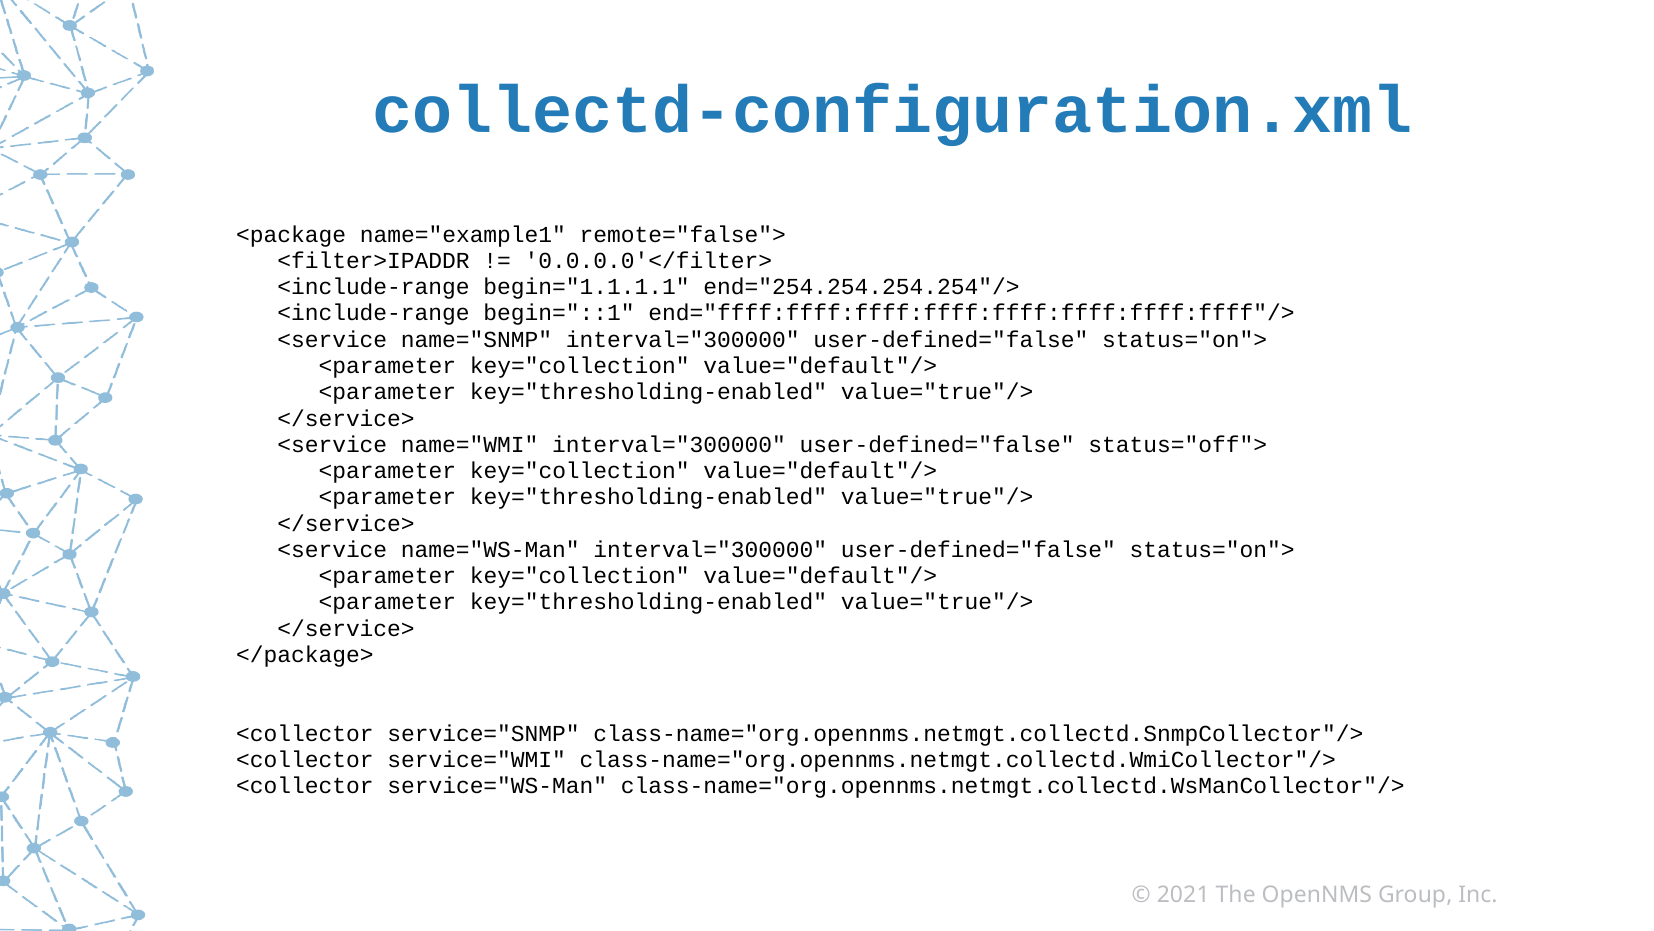

# collectd-configuration.xml
 <package name="example1" remote="false">
 <filter>IPADDR != '0.0.0.0'</filter>
 <include-range begin="1.1.1.1" end="254.254.254.254"/>
 <include-range begin="::1" end="ffff:ffff:ffff:ffff:ffff:ffff:ffff:ffff"/>
 <service name="SNMP" interval="300000" user-defined="false" status="on">
 <parameter key="collection" value="default"/>
 <parameter key="thresholding-enabled" value="true"/>
 </service>
 <service name="WMI" interval="300000" user-defined="false" status="off">
 <parameter key="collection" value="default"/>
 <parameter key="thresholding-enabled" value="true"/>
 </service>
 <service name="WS-Man" interval="300000" user-defined="false" status="on">
 <parameter key="collection" value="default"/>
 <parameter key="thresholding-enabled" value="true"/>
 </service>
 </package>
 <collector service="SNMP" class-name="org.opennms.netmgt.collectd.SnmpCollector"/>
 <collector service="WMI" class-name="org.opennms.netmgt.collectd.WmiCollector"/>
 <collector service="WS-Man" class-name="org.opennms.netmgt.collectd.WsManCollector"/>